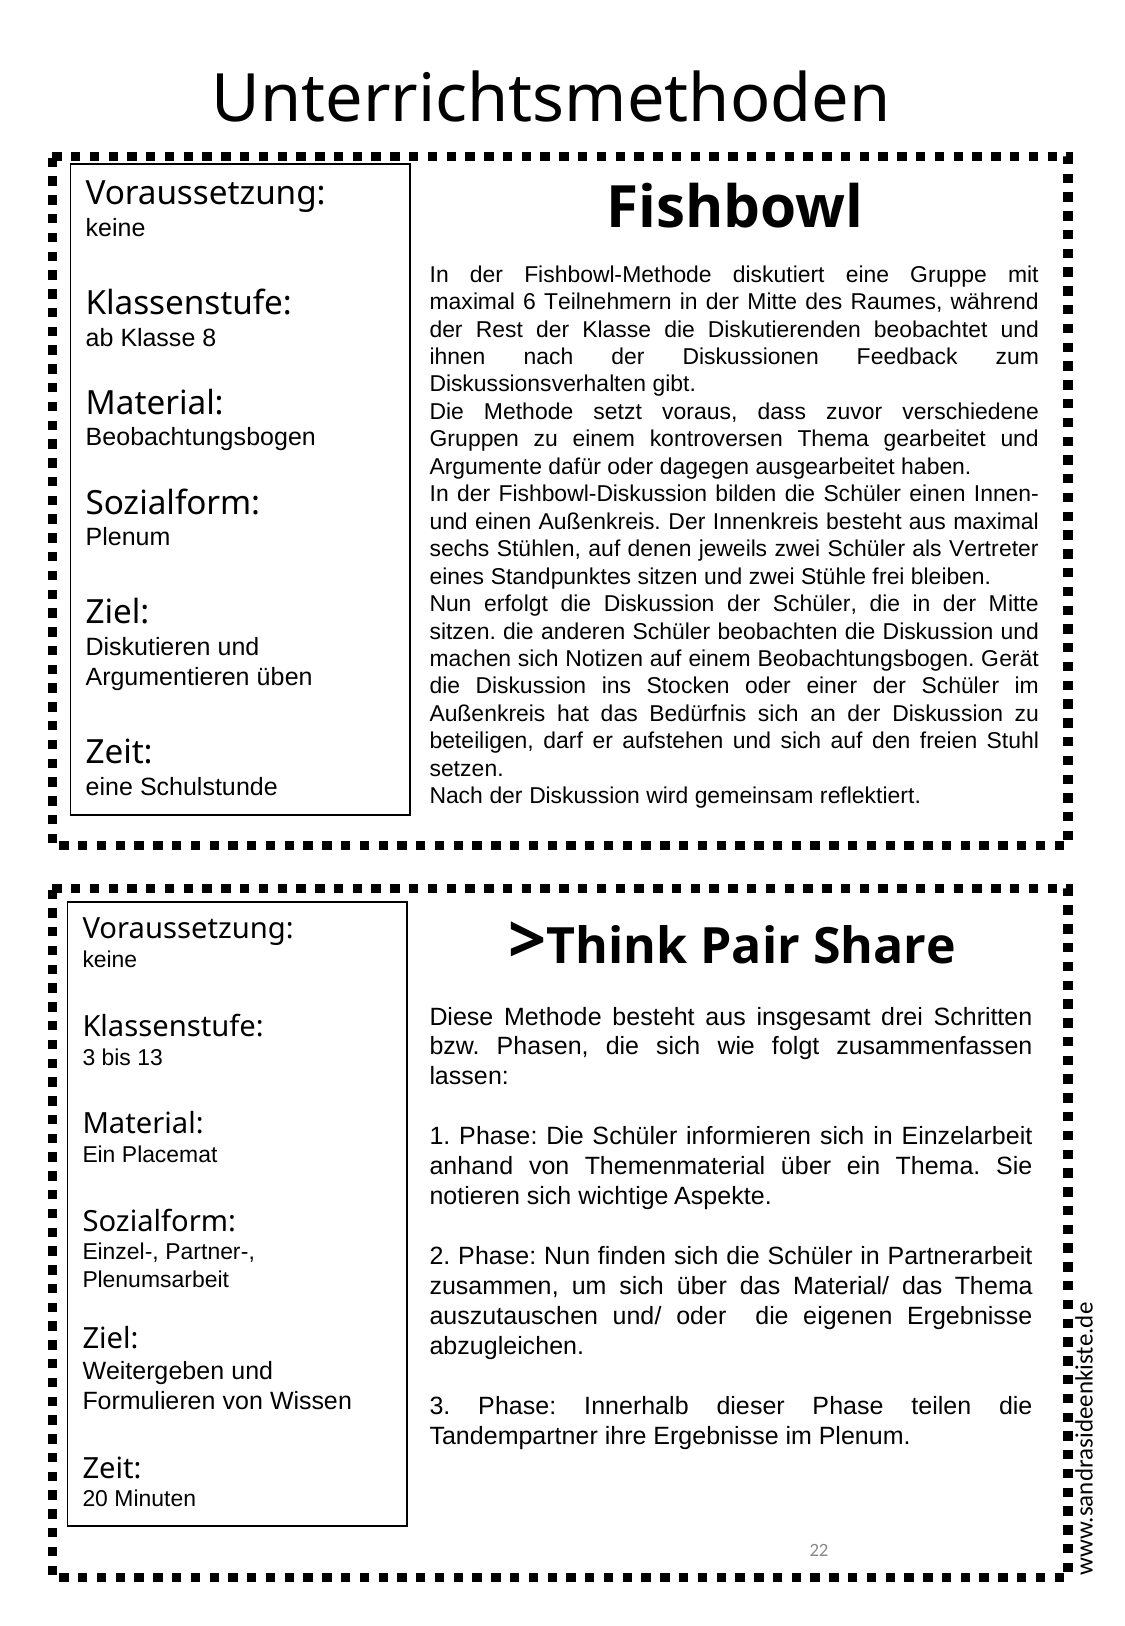

Unterrichtsmethoden
Fishbowl
Voraussetzung:
keine
Klassenstufe:
ab Klasse 8
Material:
Beobachtungsbogen
Sozialform:
Plenum
Ziel:
Diskutieren und Argumentieren üben
Zeit:
eine Schulstunde
In der Fishbowl-Methode diskutiert eine Gruppe mit maximal 6 Teilnehmern in der Mitte des Raumes, während der Rest der Klasse die Diskutierenden beobachtet und ihnen nach der Diskussionen Feedback zum Diskussionsverhalten gibt.
Die Methode setzt voraus, dass zuvor verschiedene Gruppen zu einem kontroversen Thema gearbeitet und Argumente dafür oder dagegen ausgearbeitet haben.
In der Fishbowl-Diskussion bilden die Schüler einen Innen- und einen Außenkreis. Der Innenkreis besteht aus maximal sechs Stühlen, auf denen jeweils zwei Schüler als Vertreter eines Standpunktes sitzen und zwei Stühle frei bleiben.
Nun erfolgt die Diskussion der Schüler, die in der Mitte sitzen. die anderen Schüler beobachten die Diskussion und machen sich Notizen auf einem Beobachtungsbogen. Gerät die Diskussion ins Stocken oder einer der Schüler im Außenkreis hat das Bedürfnis sich an der Diskussion zu beteiligen, darf er aufstehen und sich auf den freien Stuhl setzen.
Nach der Diskussion wird gemeinsam reflektiert.
>Think Pair Share
Voraussetzung:
keine
Klassenstufe:
3 bis 13
Material:
Ein Placemat
Sozialform:
Einzel-, Partner-, Plenumsarbeit
Ziel:
Weitergeben und Formulieren von Wissen
Zeit:
20 Minuten
Diese Methode besteht aus insgesamt drei Schritten bzw. Phasen, die sich wie folgt zusammenfassen lassen:
1. Phase: Die Schüler informieren sich in Einzelarbeit anhand von Themenmaterial über ein Thema. Sie notieren sich wichtige Aspekte.
2. Phase: Nun finden sich die Schüler in Partnerarbeit zusammen, um sich über das Material/ das Thema auszutauschen und/ oder die eigenen Ergebnisse abzugleichen.
3. Phase: Innerhalb dieser Phase teilen die Tandempartner ihre Ergebnisse im Plenum.
www.sandrasideenkiste.de